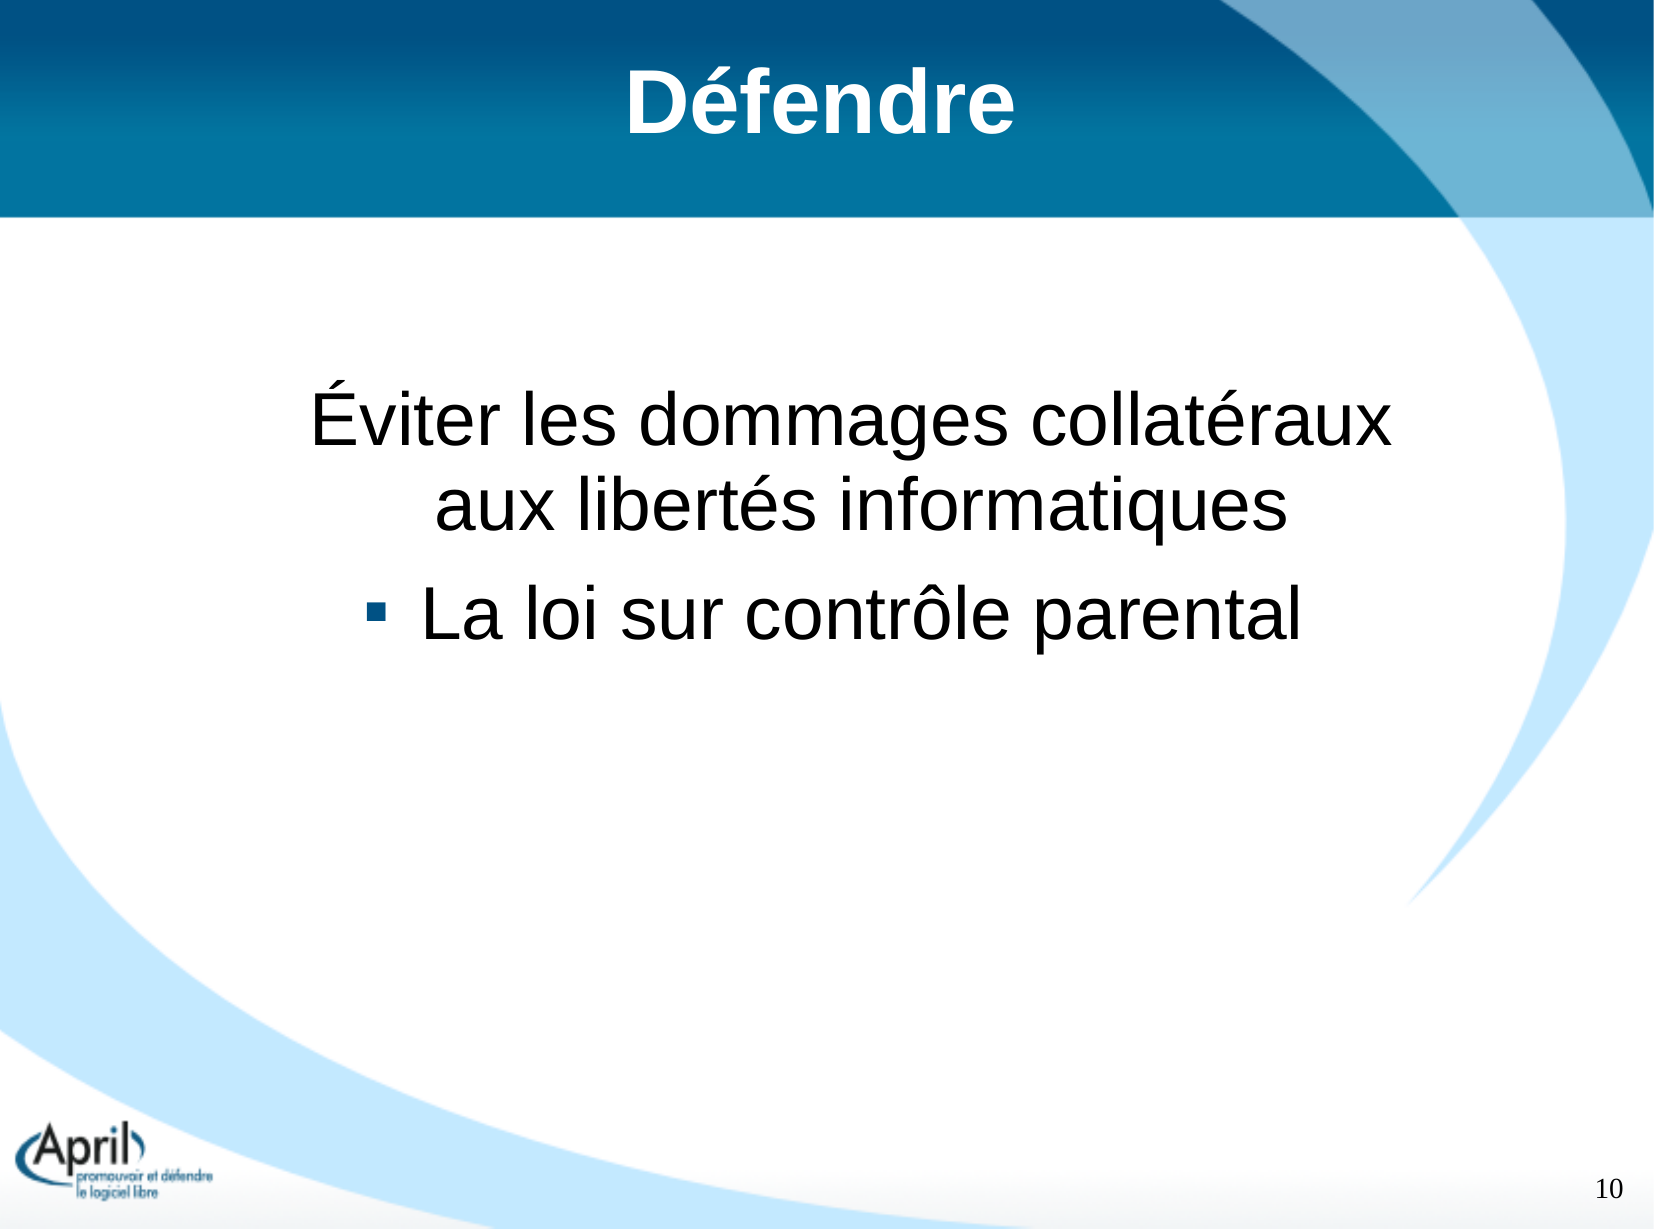

# Défendre
Éviter les dommages collatéraux
aux libertés informatiques
La loi sur contrôle parental
10